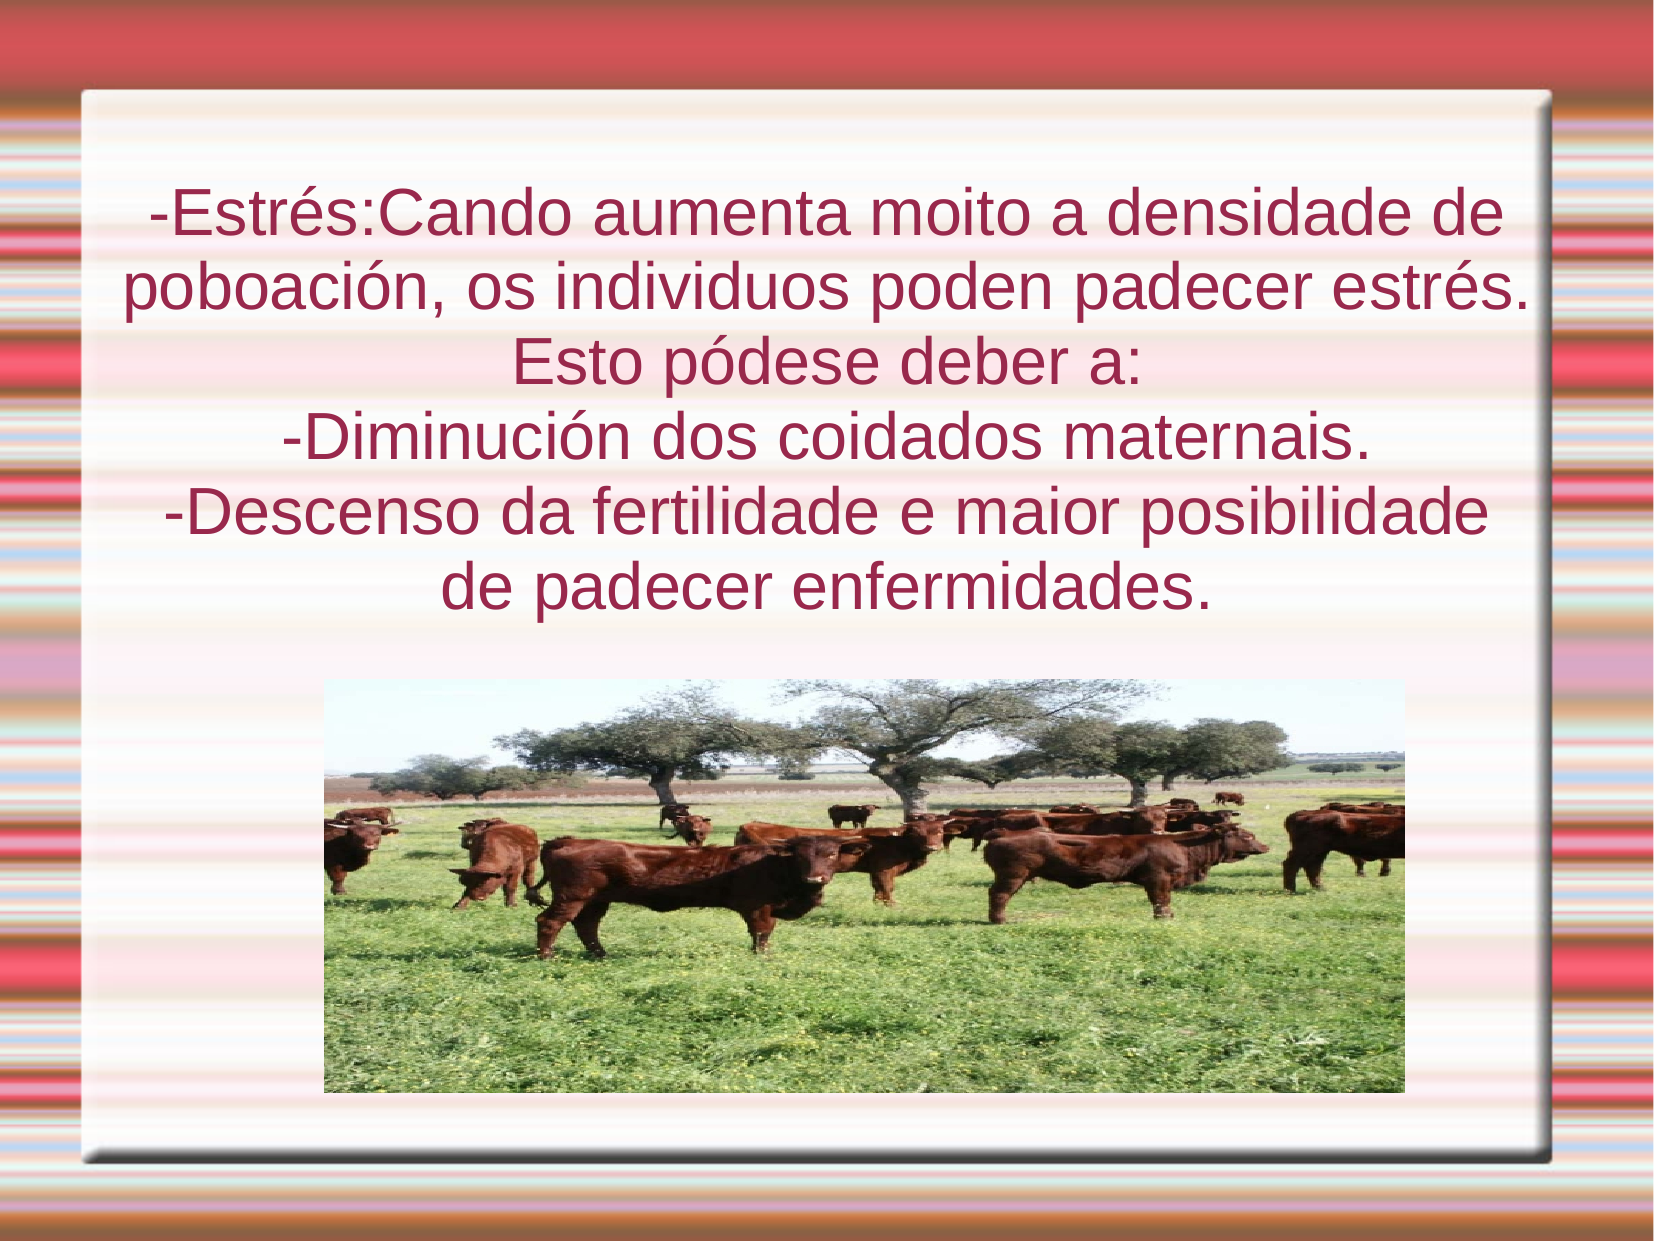

# -Estrés:Cando aumenta moito a densidade de poboación, os individuos poden padecer estrés.
Esto pódese deber a:
-Diminución dos coidados maternais.
-Descenso da fertilidade e maior posibilidade de padecer enfermidades.